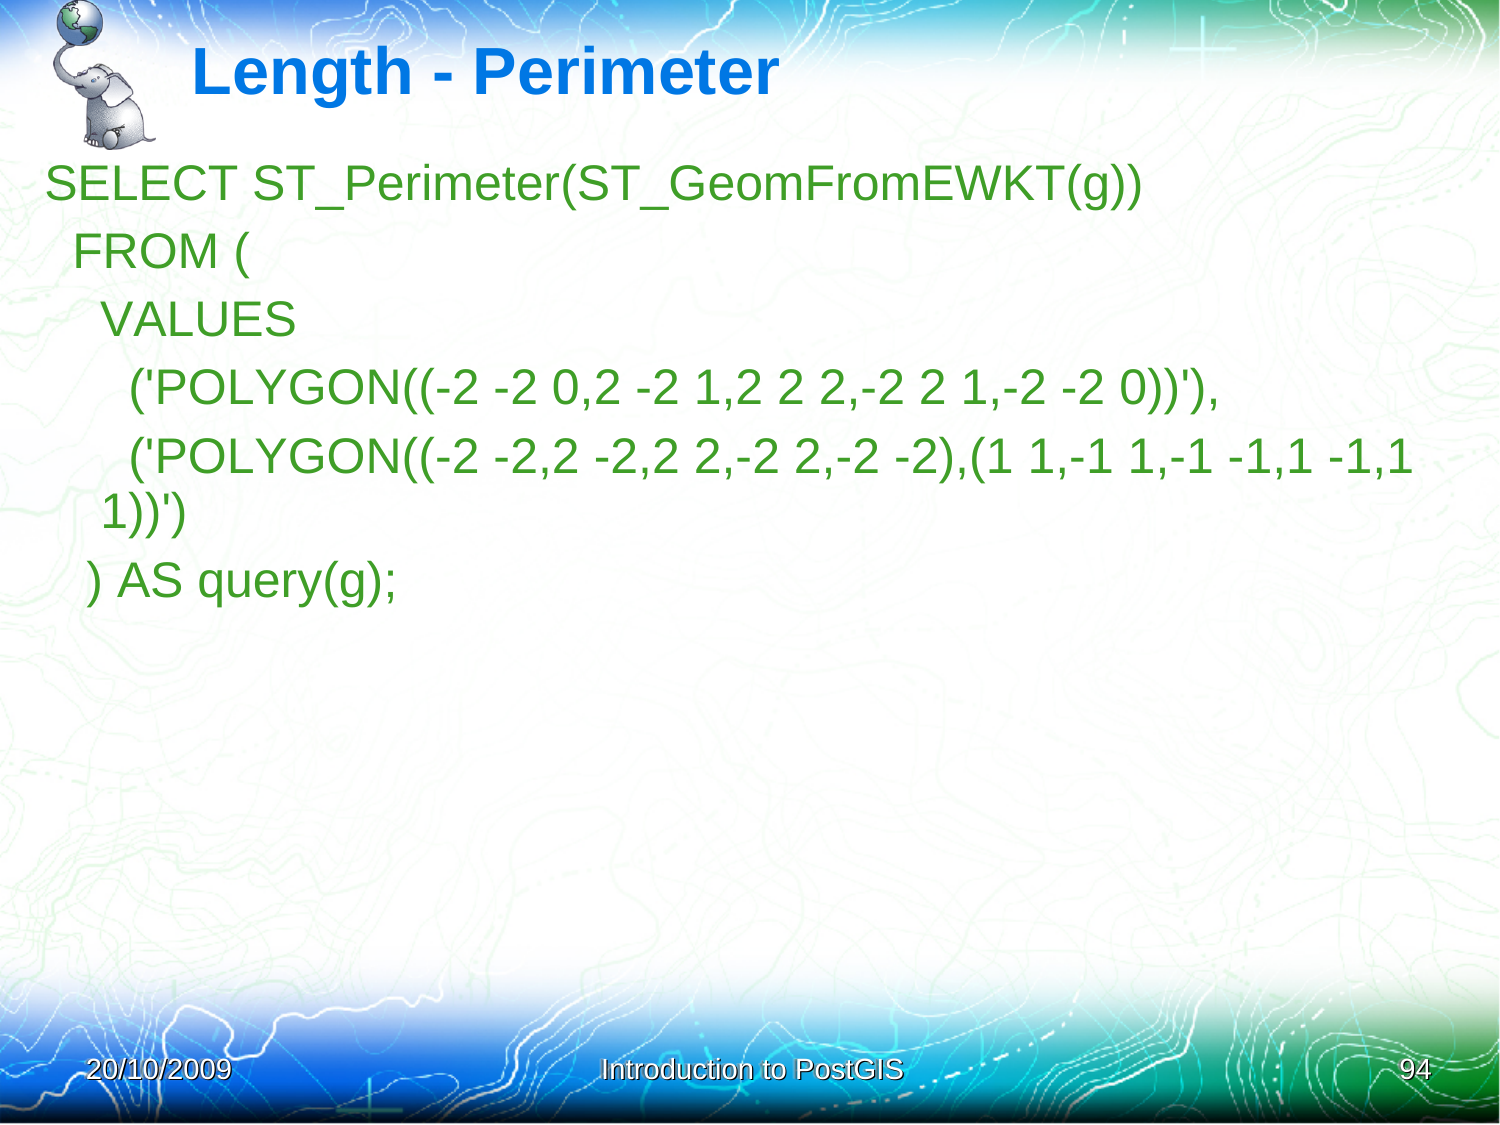

# Length - Perimeter
SELECT ST_Perimeter(ST_GeomFromEWKT(g))
 FROM (
 VALUES
 ('POLYGON((-2 -2 0,2 -2 1,2 2 2,-2 2 1,-2 -2 0))'),
 ('POLYGON((-2 -2,2 -2,2 2,-2 2,-2 -2),(1 1,-1 1,-1 -1,1 -1,1 1))')
 ) AS query(g);
20/10/2009
Introduction to PostGIS
94